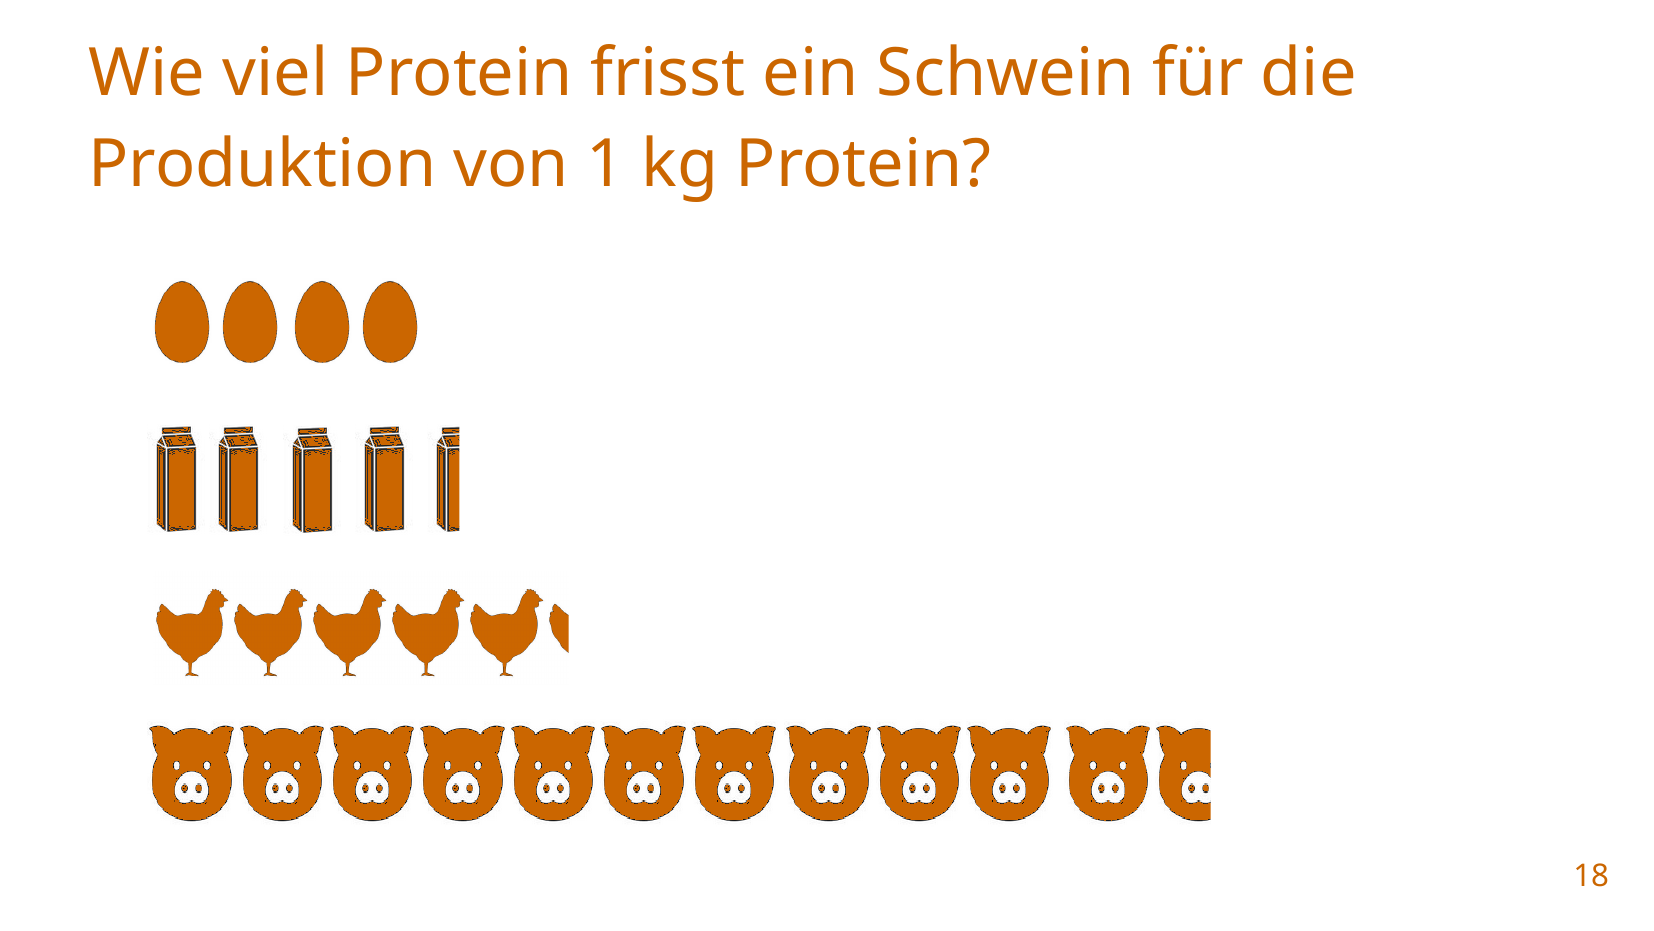

# Wie viel Protein frisst ein Schwein für die Produktion von 1 kg Protein?